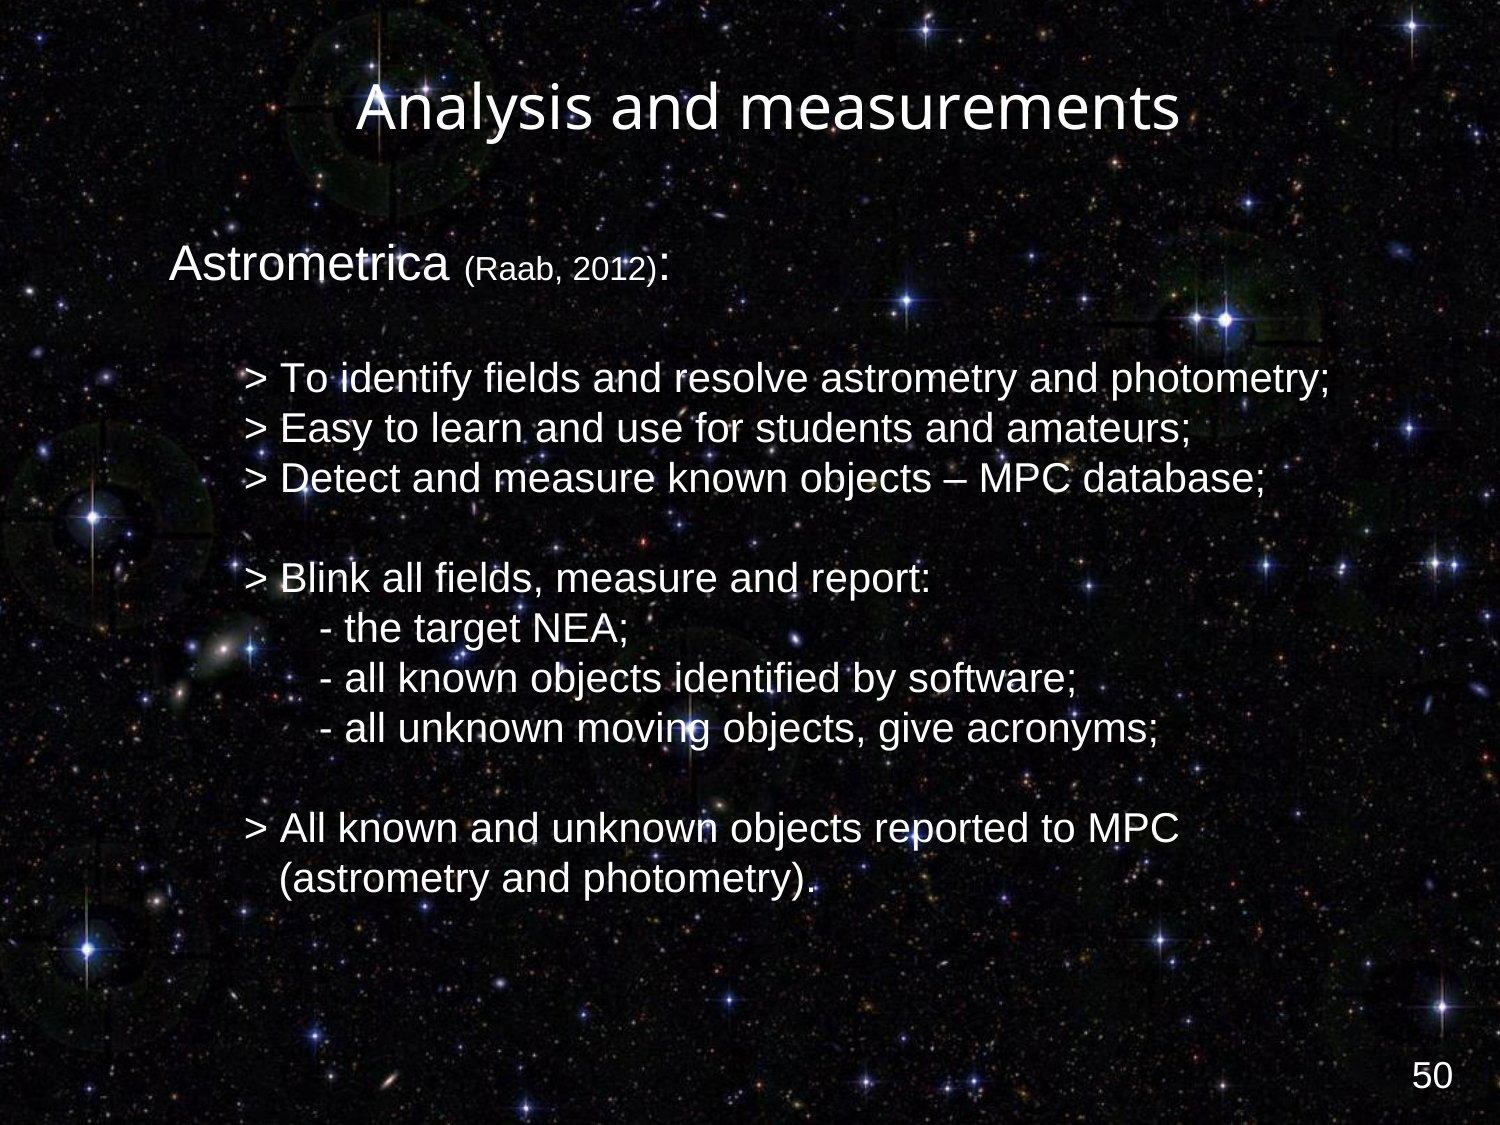

Analysis and measurements
Astrometrica (Raab, 2012):
	> To identify fields and resolve astrometry and photometry;
	> Easy to learn and use for students and amateurs;
	> Detect and measure known objects – MPC database;
 	> Blink all fields, measure and report:
		- the target NEA;
		- all known objects identified by software;
		- all unknown moving objects, give acronyms;
	> All known and unknown objects reported to MPC
	 (astrometry and photometry).
50